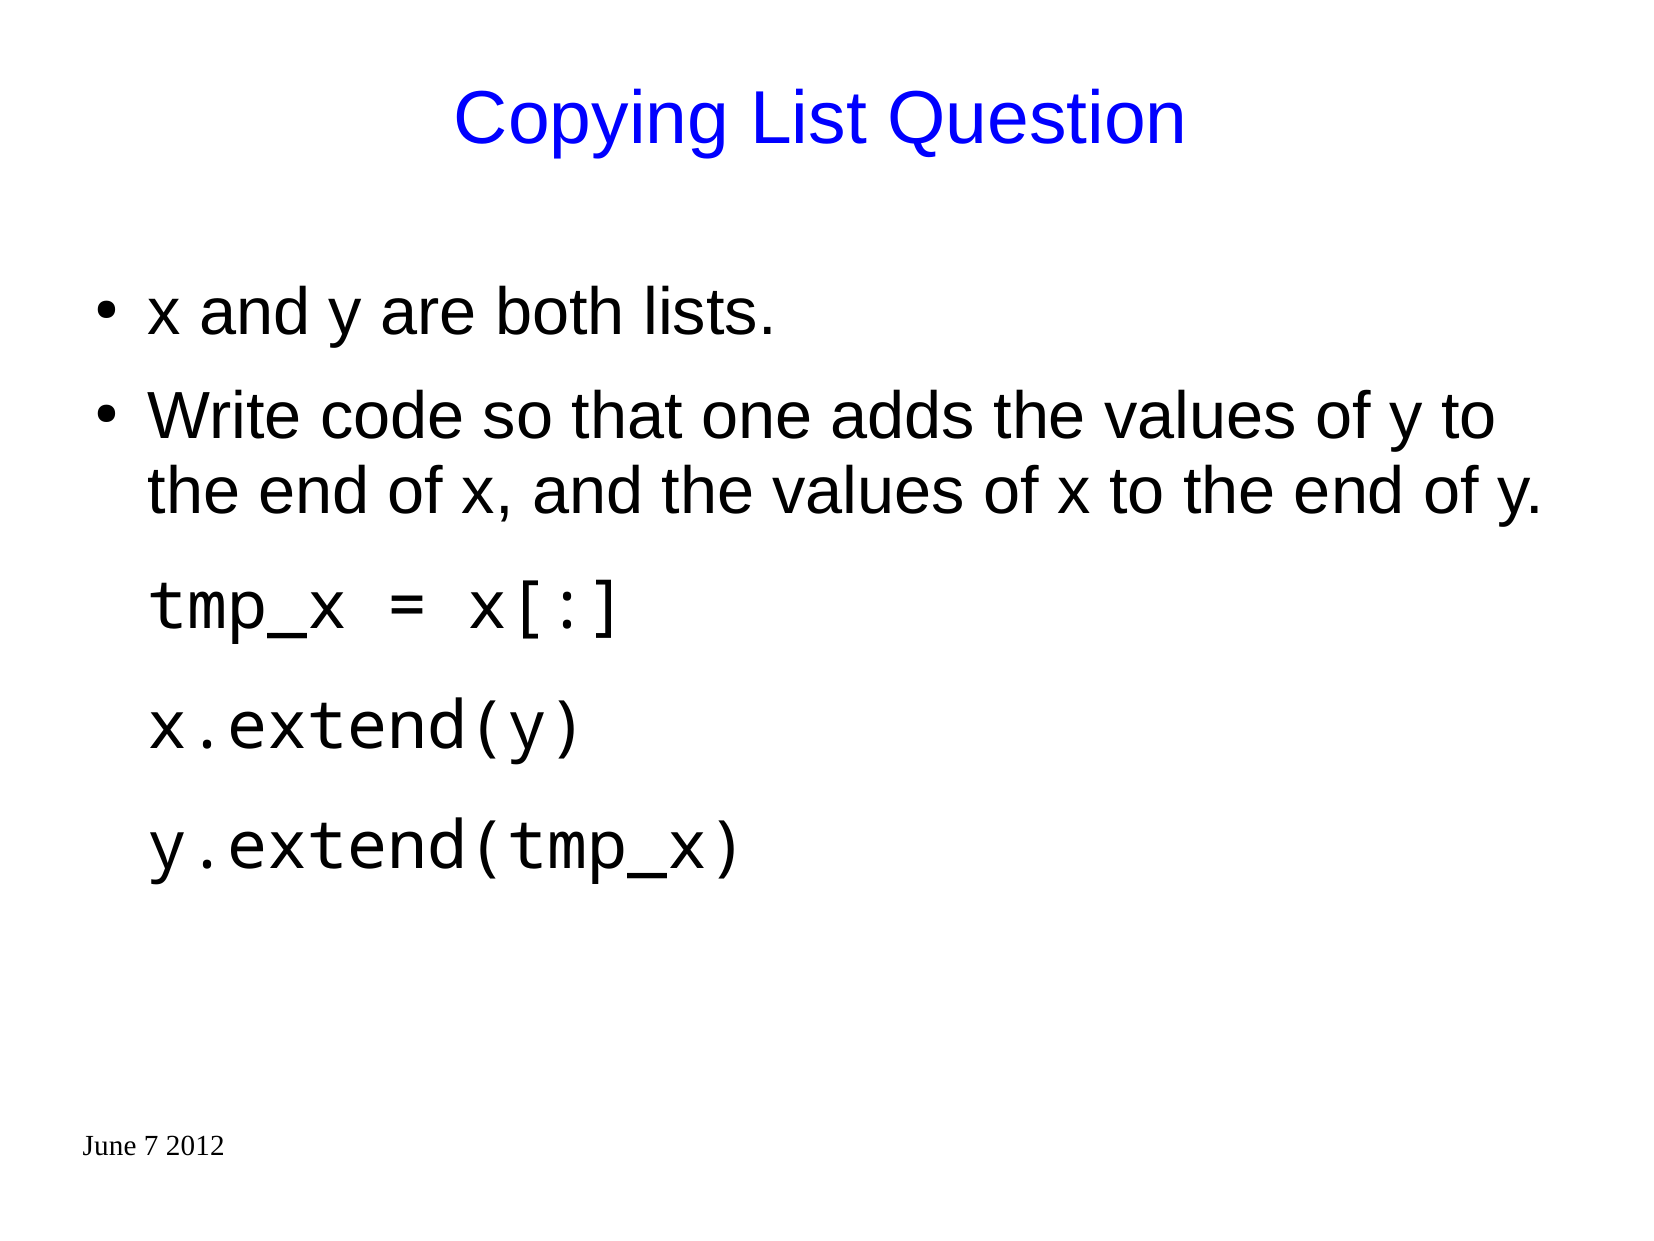

# Copying List Question
x and y are both lists.
Write code so that one adds the values of y to the end of x, and the values of x to the end of y.
tmp_x = x[:]
x.extend(y)
y.extend(tmp_x)
June 7 2012